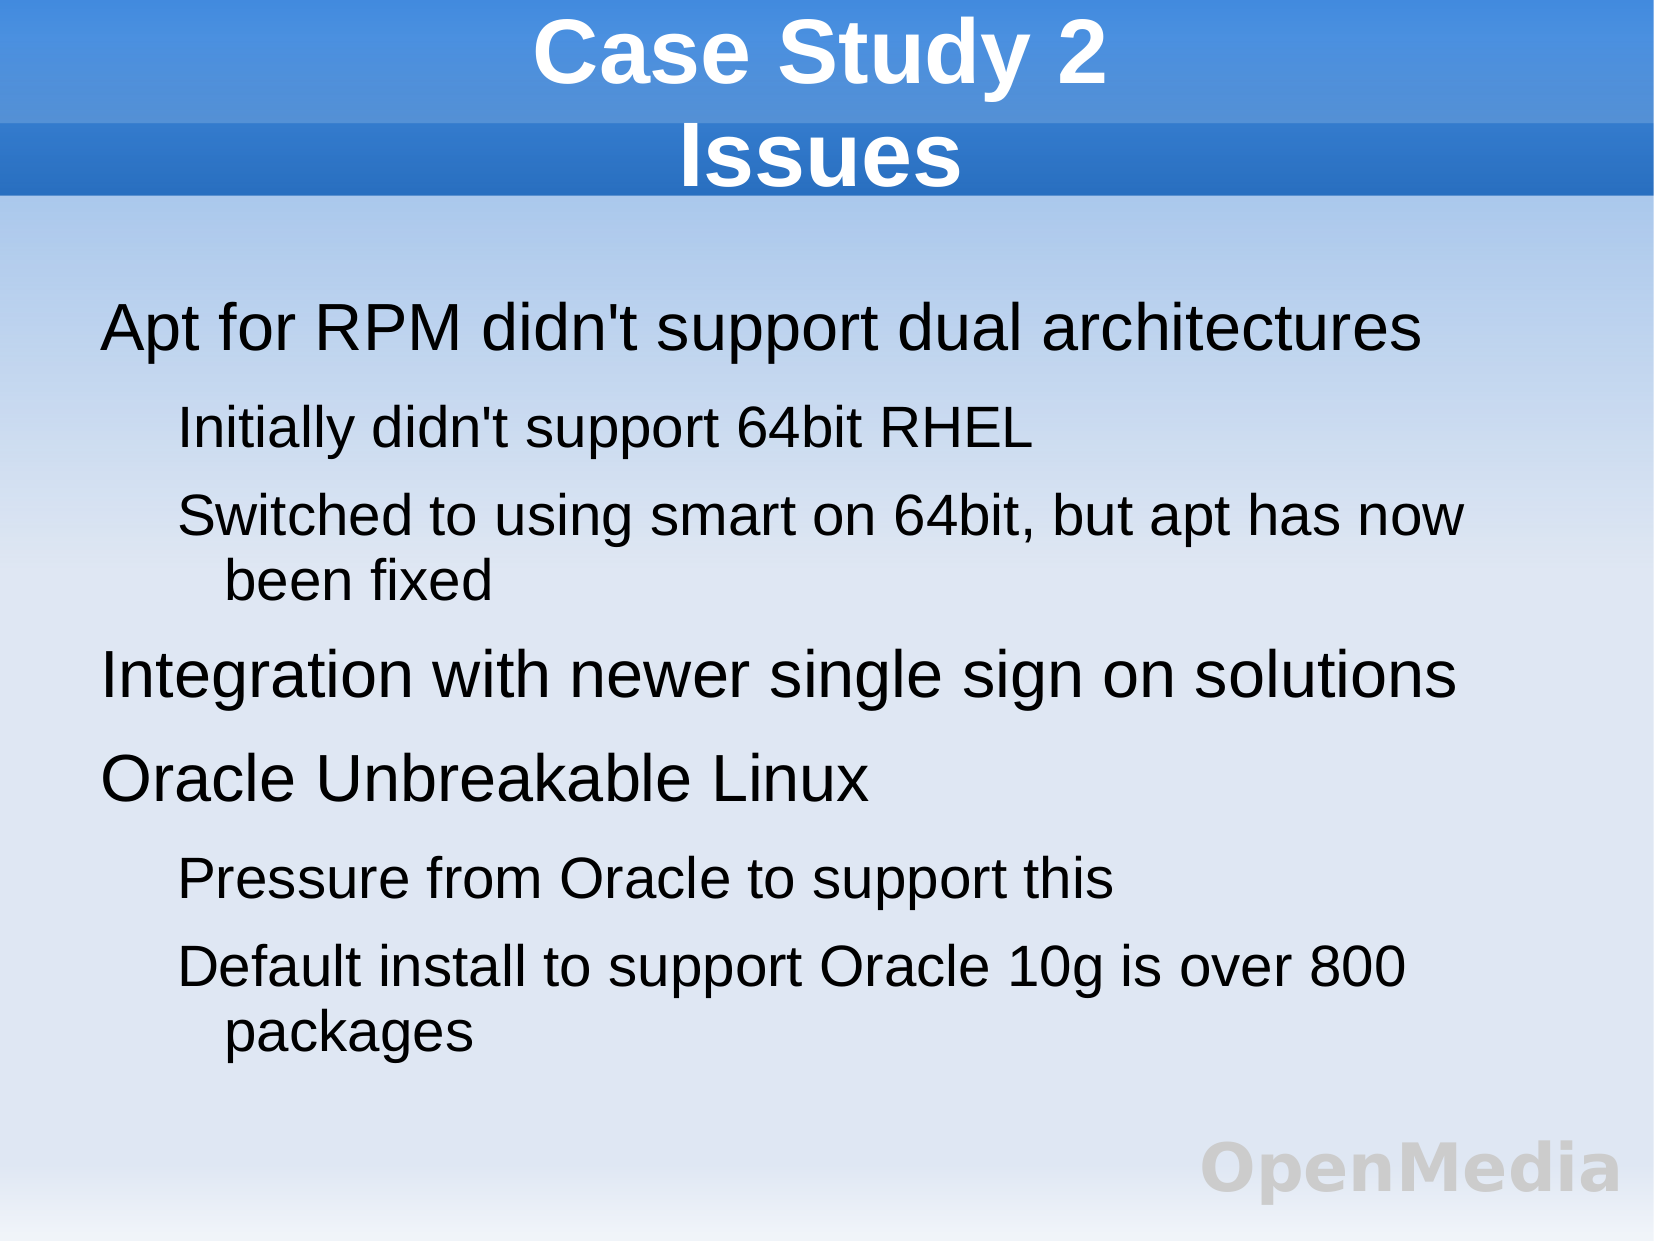

# Case Study 2 Issues
Apt for RPM didn't support dual architectures
Initially didn't support 64bit RHEL
Switched to using smart on 64bit, but apt has now been fixed
Integration with newer single sign on solutions
Oracle Unbreakable Linux
Pressure from Oracle to support this
Default install to support Oracle 10g is over 800 packages
37